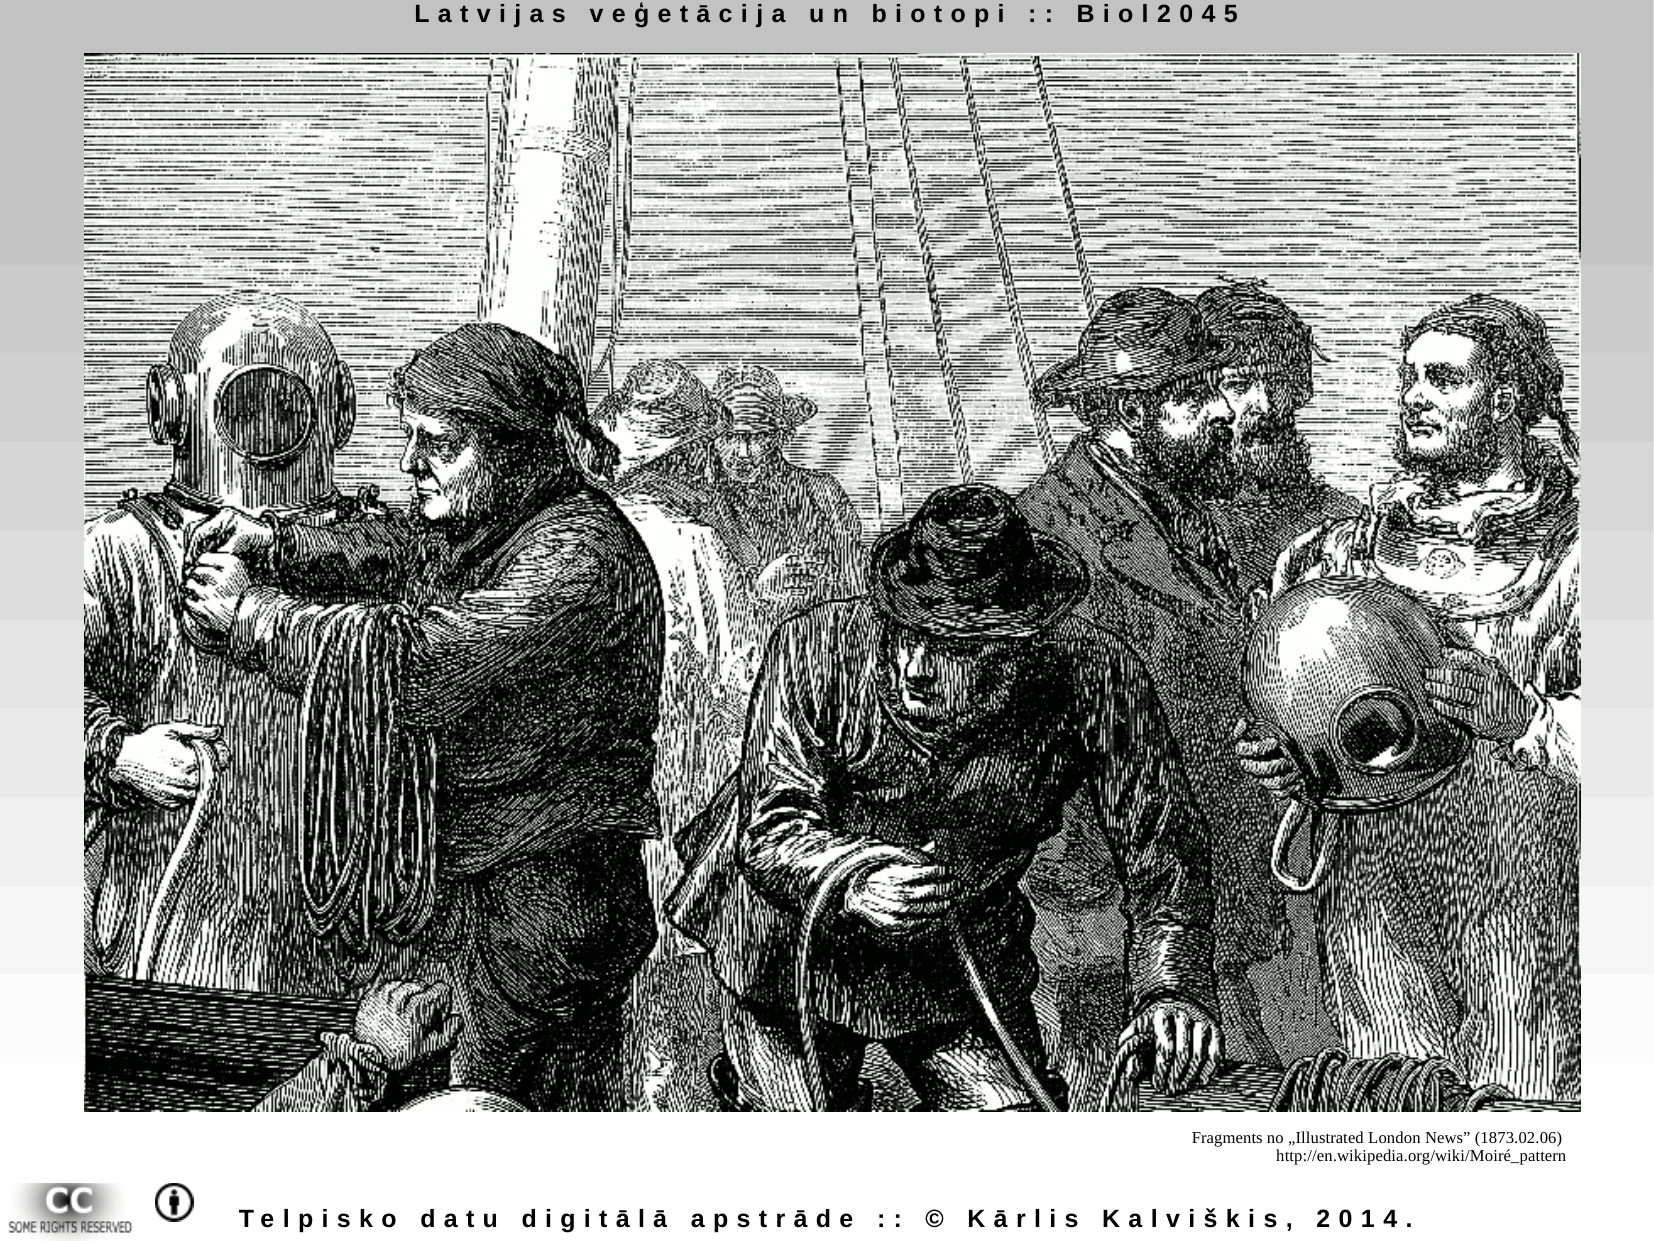

Fragments no „Illustrated London News” (1873.02.06)
http://en.wikipedia.org/wiki/Moiré_pattern